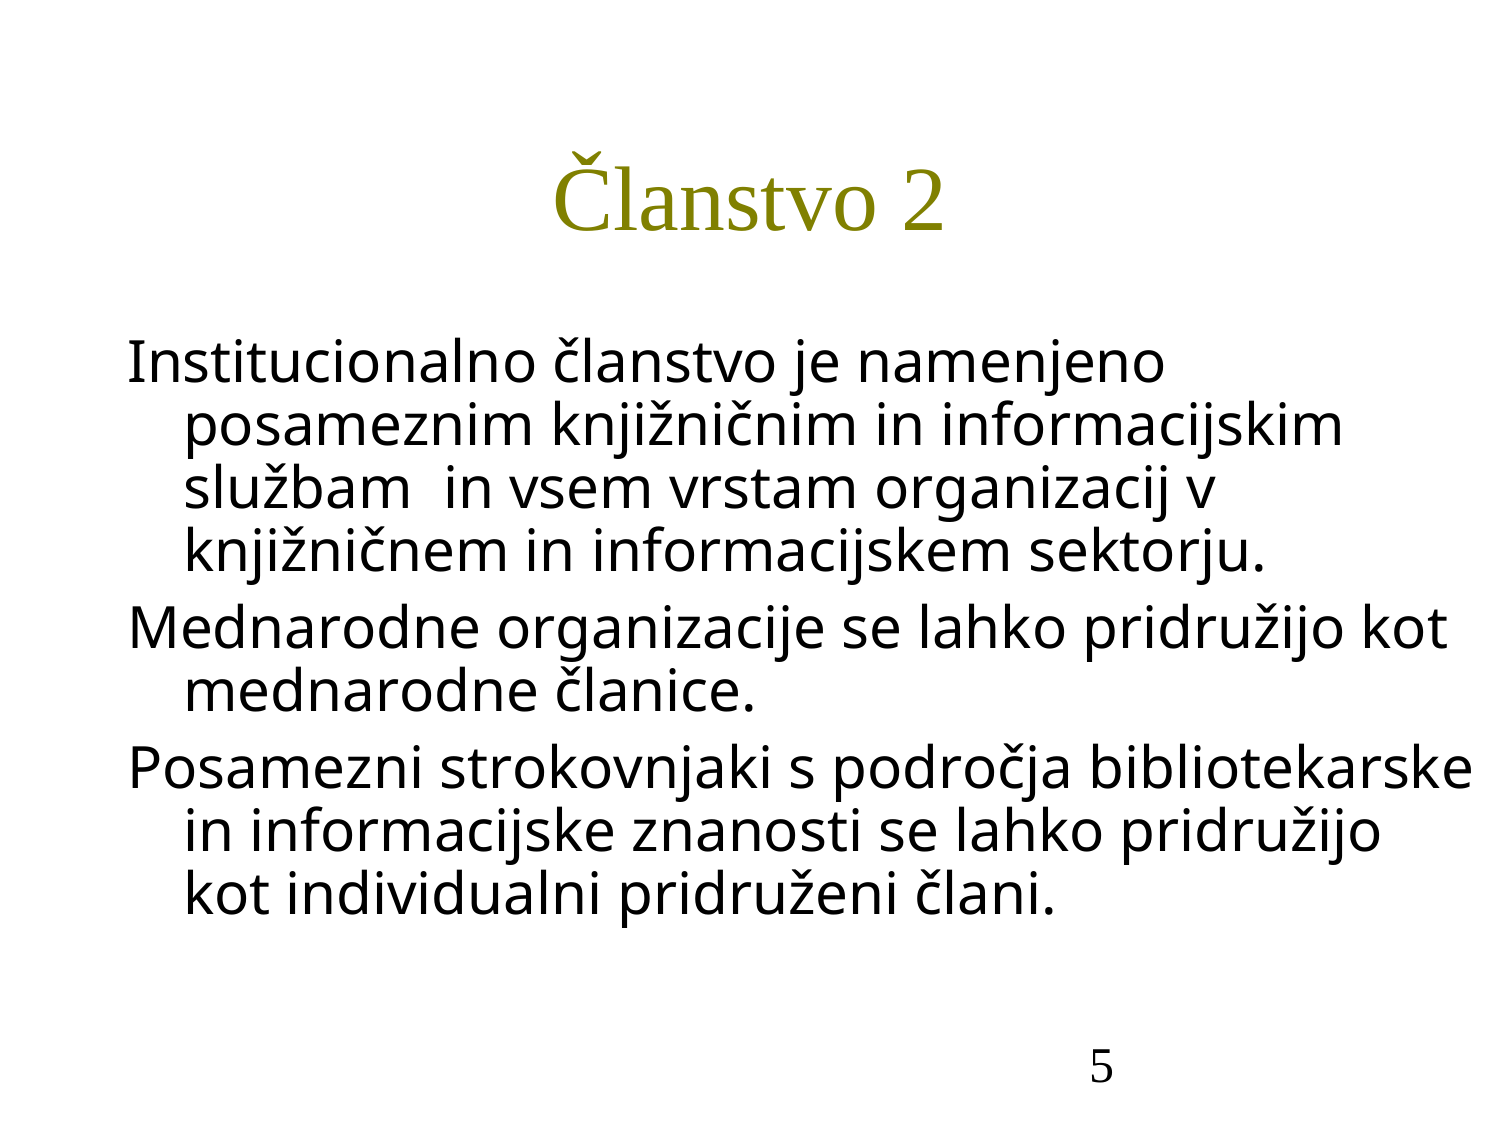

# Članstvo 2
Institucionalno članstvo je namenjeno posameznim knjižničnim in informacijskim službam in vsem vrstam organizacij v knjižničnem in informacijskem sektorju.
Mednarodne organizacije se lahko pridružijo kot mednarodne članice.
Posamezni strokovnjaki s področja bibliotekarske in informacijske znanosti se lahko pridružijo kot individualni pridruženi člani.
5